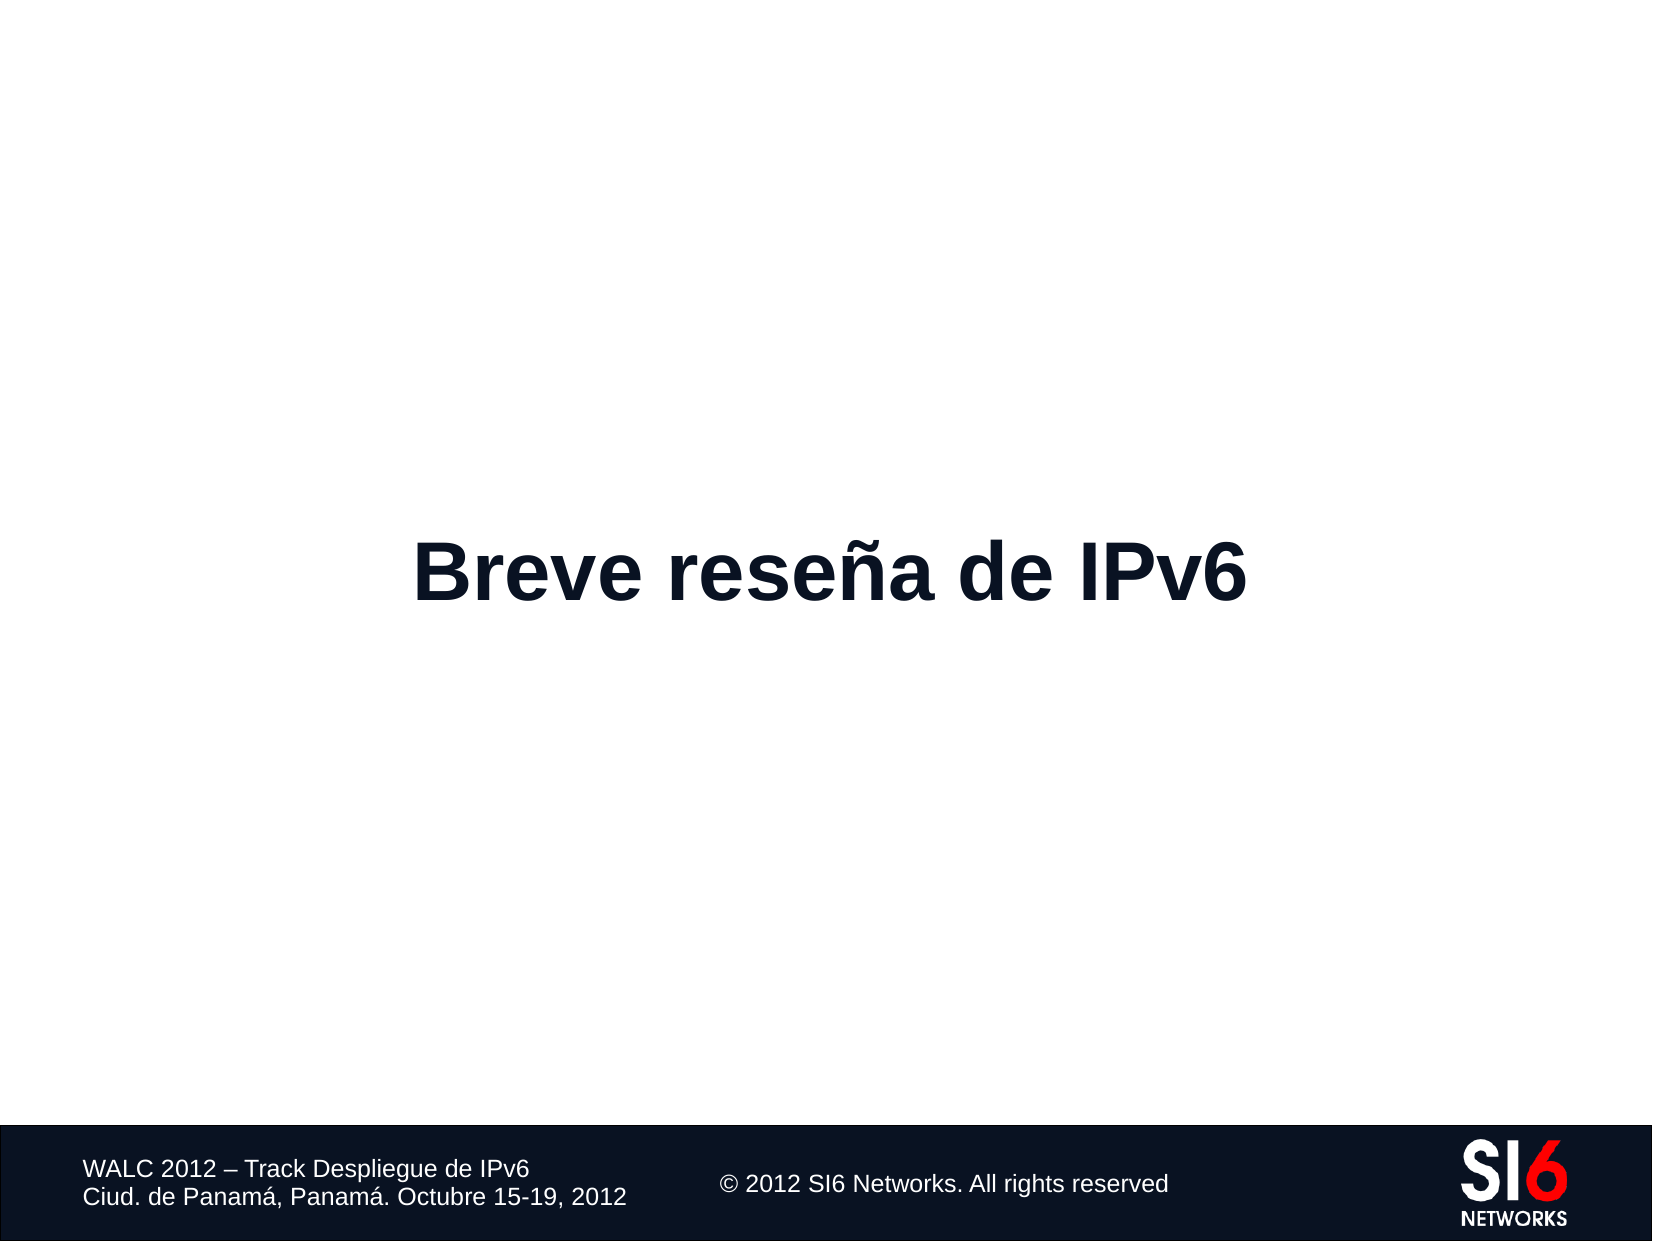

# Breve reseña de IPv6
Congreso de Seguridad en Computo 2011
4